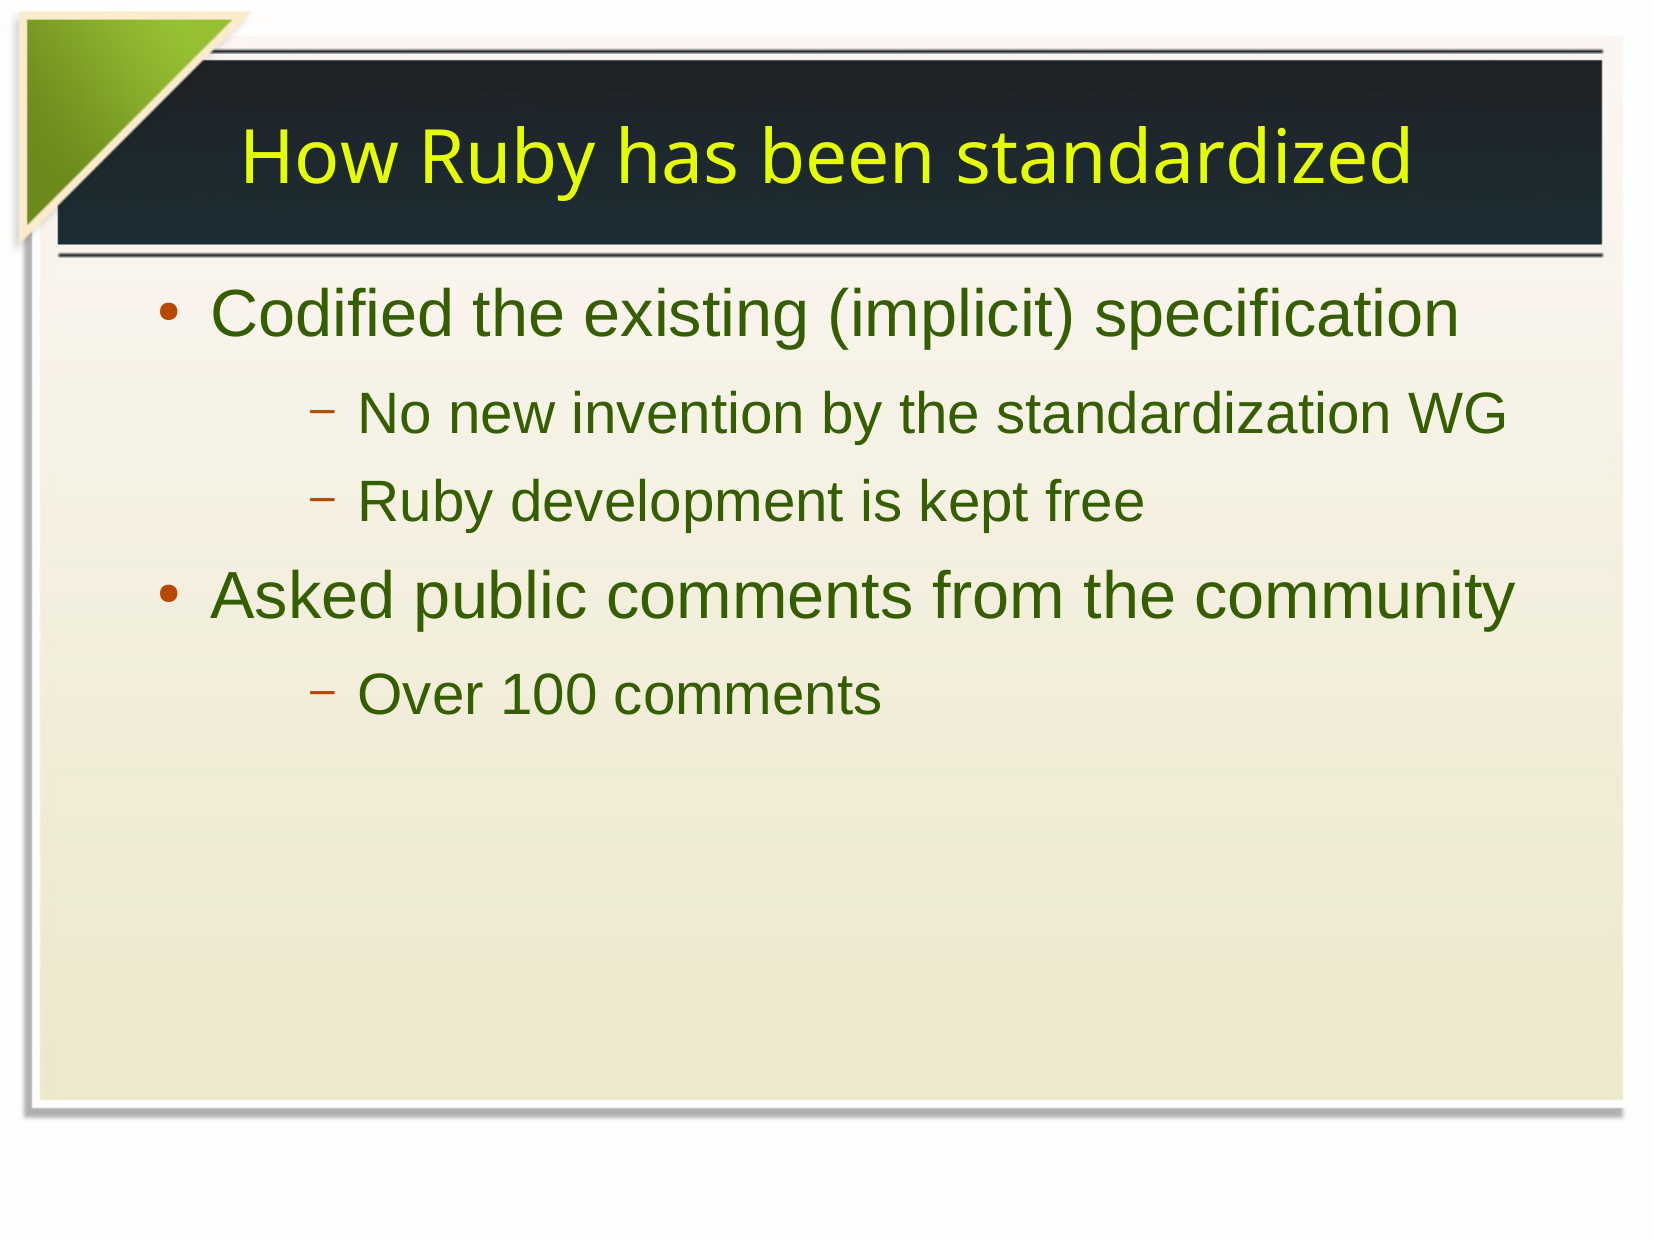

# How Ruby has been standardized
Codified the existing (implicit) specification
No new invention by the standardization WG
Ruby development is kept free
Asked public comments from the community
Over 100 comments